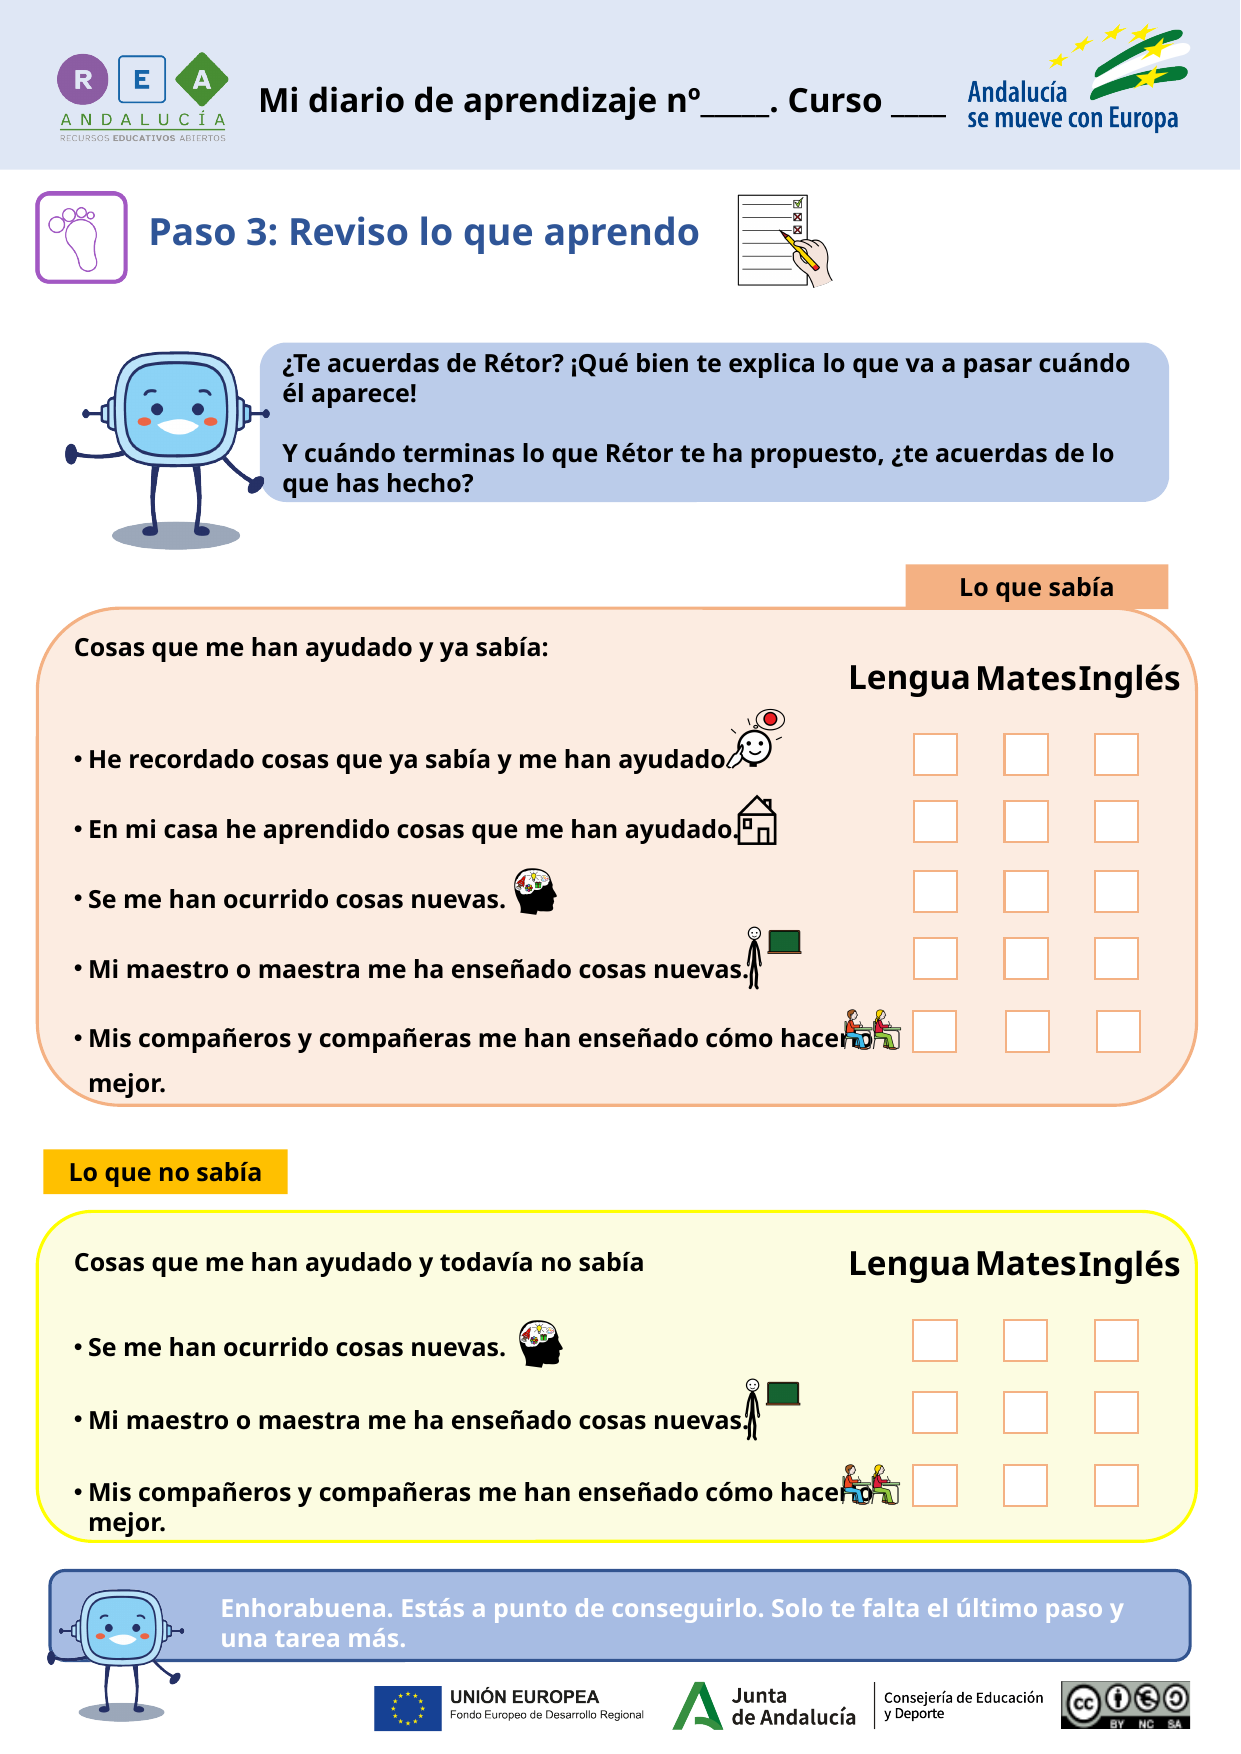

Mi diario de aprendizaje nº_____. Curso ____
Paso 3: Reviso lo que aprendo
¿Te acuerdas de Rétor? ¡Qué bien te explica lo que va a pasar cuándo él aparece!
Y cuándo terminas lo que Rétor te ha propuesto, ¿te acuerdas de lo que has hecho?
Lo que sabía
Cosas que me han ayudado y ya sabía:
Lengua
Mates
Inglés
He recordado cosas que ya sabía y me han ayudado.
En mi casa he aprendido cosas que me han ayudado.
Se me han ocurrido cosas nuevas.
Mi maestro o maestra me ha enseñado cosas nuevas.
Mis compañeros y compañeras me han enseñado cómo hacerlo mejor.
Lo que no sabía
Lengua
Mates
Inglés
Cosas que me han ayudado y todavía no sabía
Se me han ocurrido cosas nuevas.
Mi maestro o maestra me ha enseñado cosas nuevas.
Mis compañeros y compañeras me han enseñado cómo hacerlo mejor.
Enhorabuena. Estás a punto de conseguirlo. Solo te falta el último paso y una tarea más.